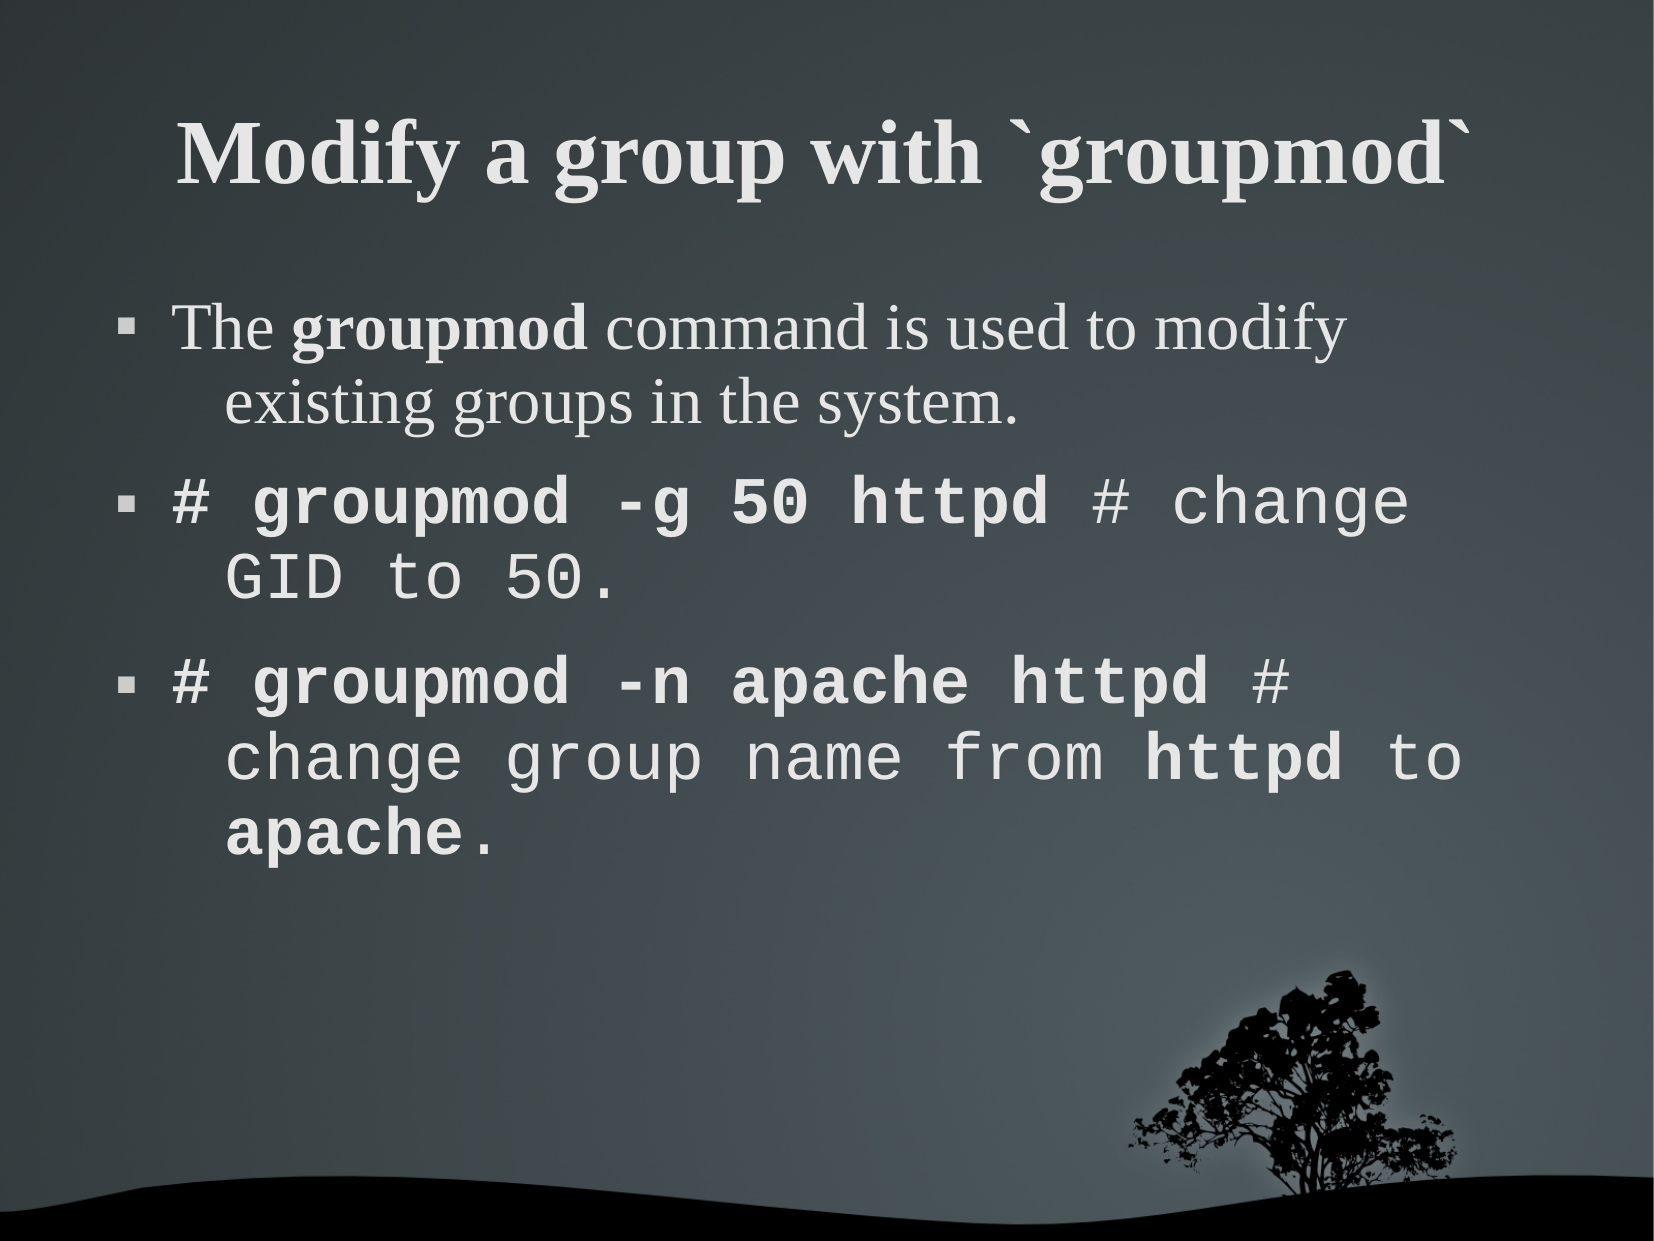

# Modify a group with `groupmod`
The groupmod command is used to modify existing groups in the system.
# groupmod -g 50 httpd # change GID to 50.
# groupmod -n apache httpd # change group name from httpd to apache.